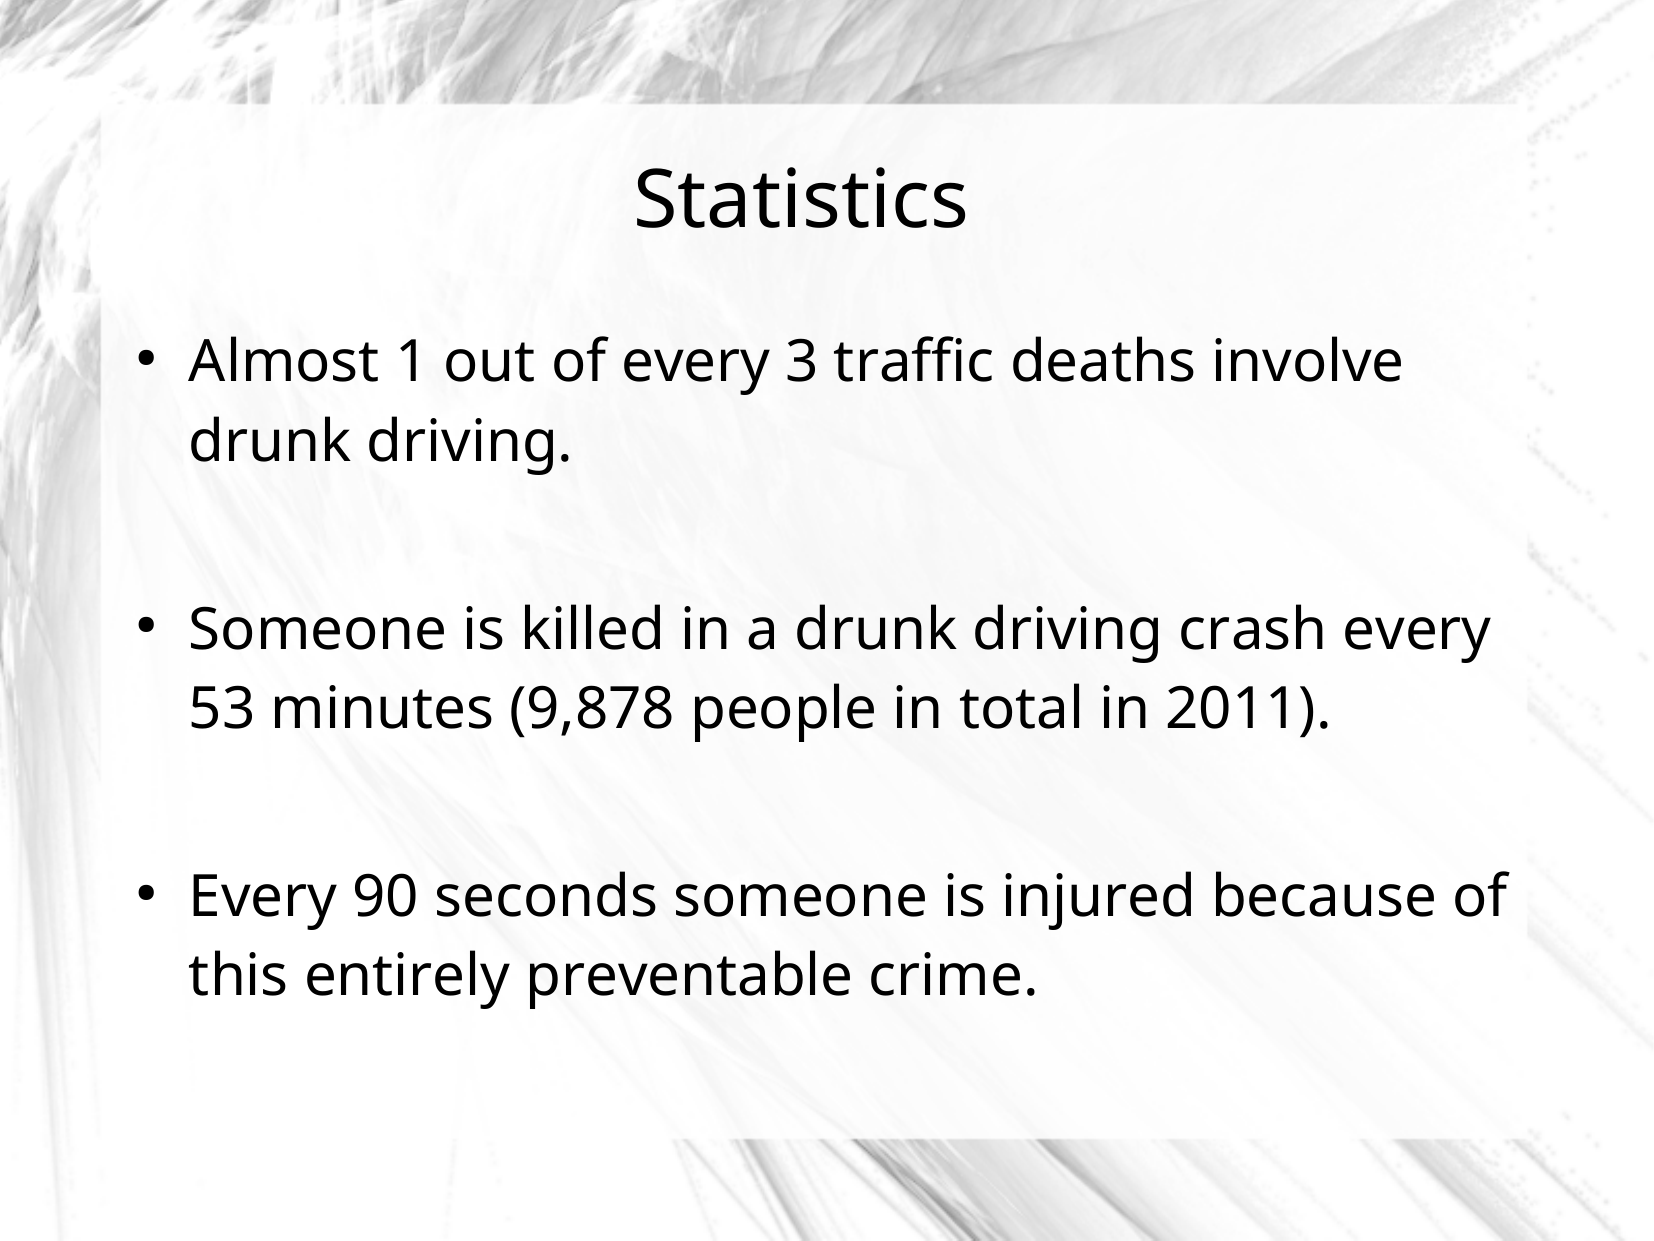

# Statistics
Almost 1 out of every 3 traffic deaths involve drunk driving.
Someone is killed in a drunk driving crash every 53 minutes (9,878 people in total in 2011).
Every 90 seconds someone is injured because of this entirely preventable crime.